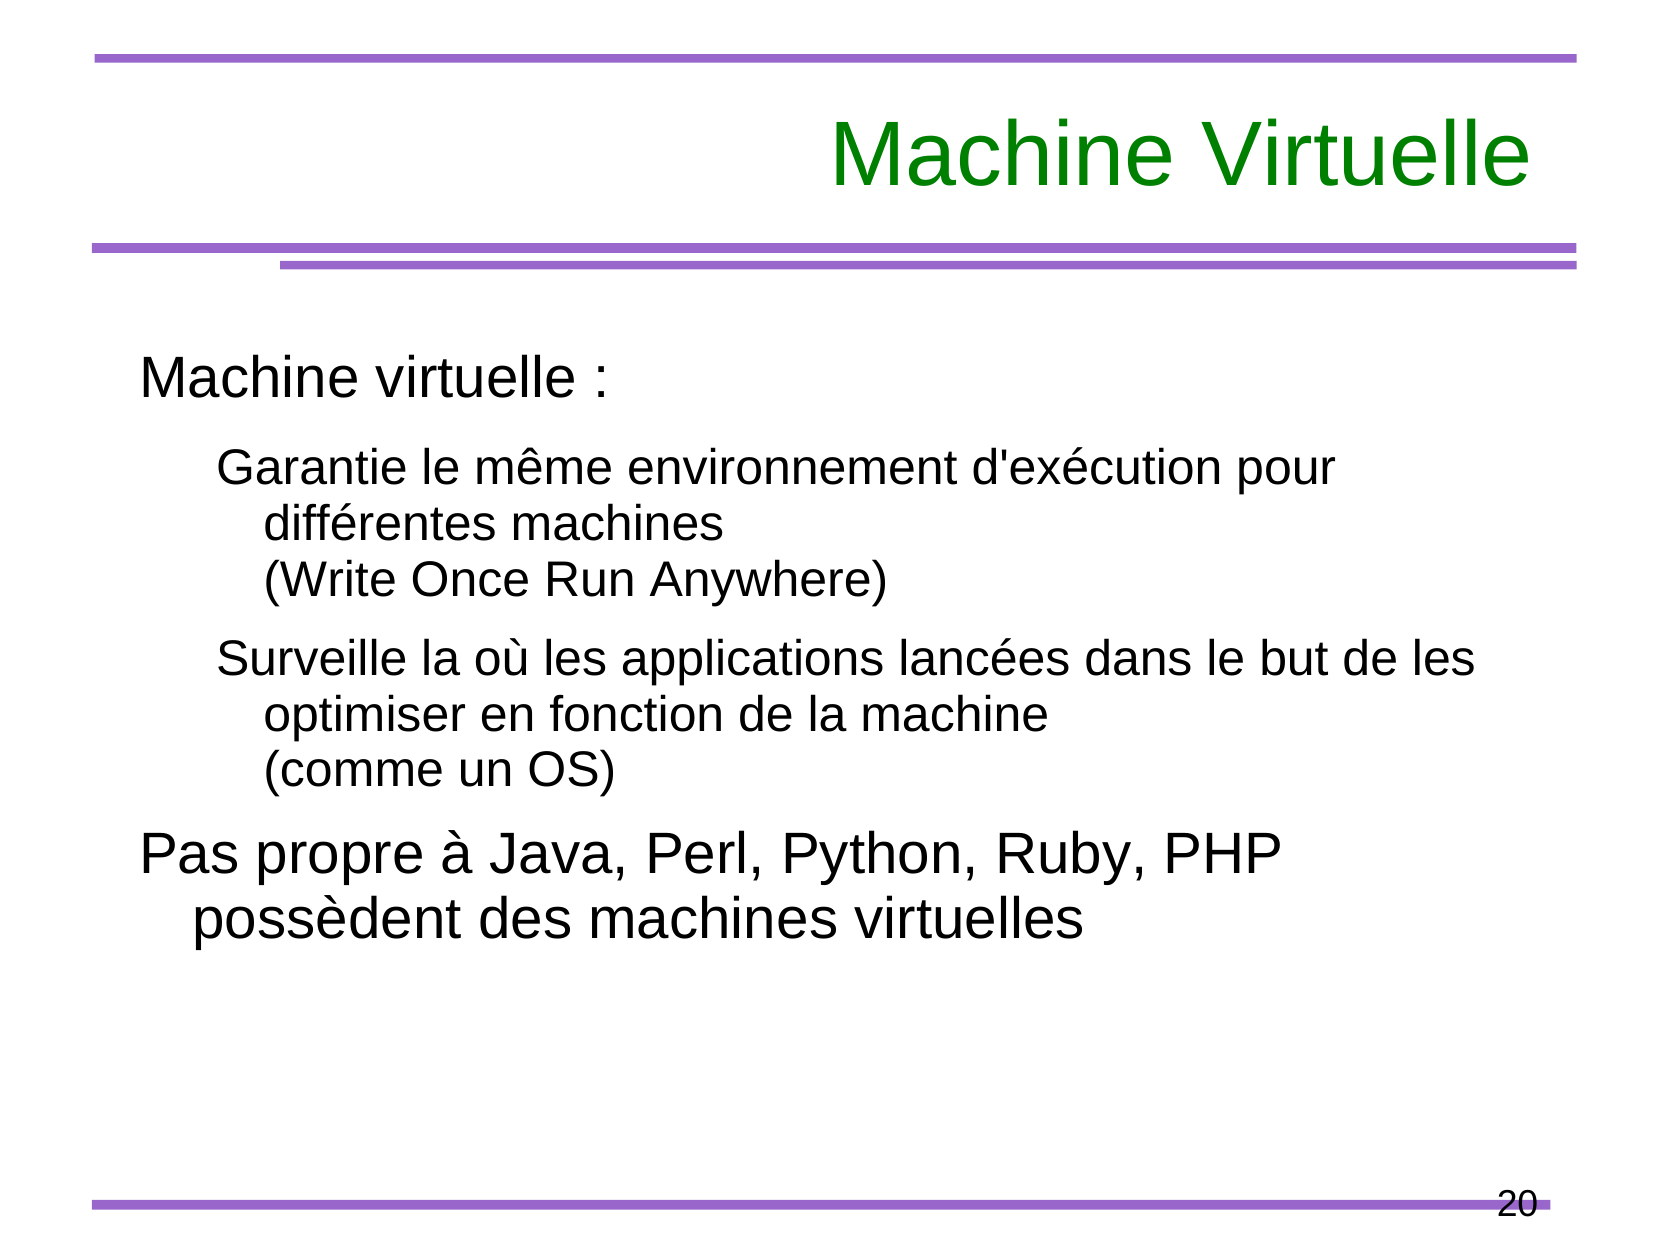

# Machine Virtuelle
Machine virtuelle :
Garantie le même environnement d'exécution pour différentes machines
(Write Once Run Anywhere)
Surveille la où les applications lancées dans le but de les optimiser en fonction de la machine
(comme un OS)
Pas propre à Java, Perl, Python, Ruby, PHP possèdent des machines virtuelles